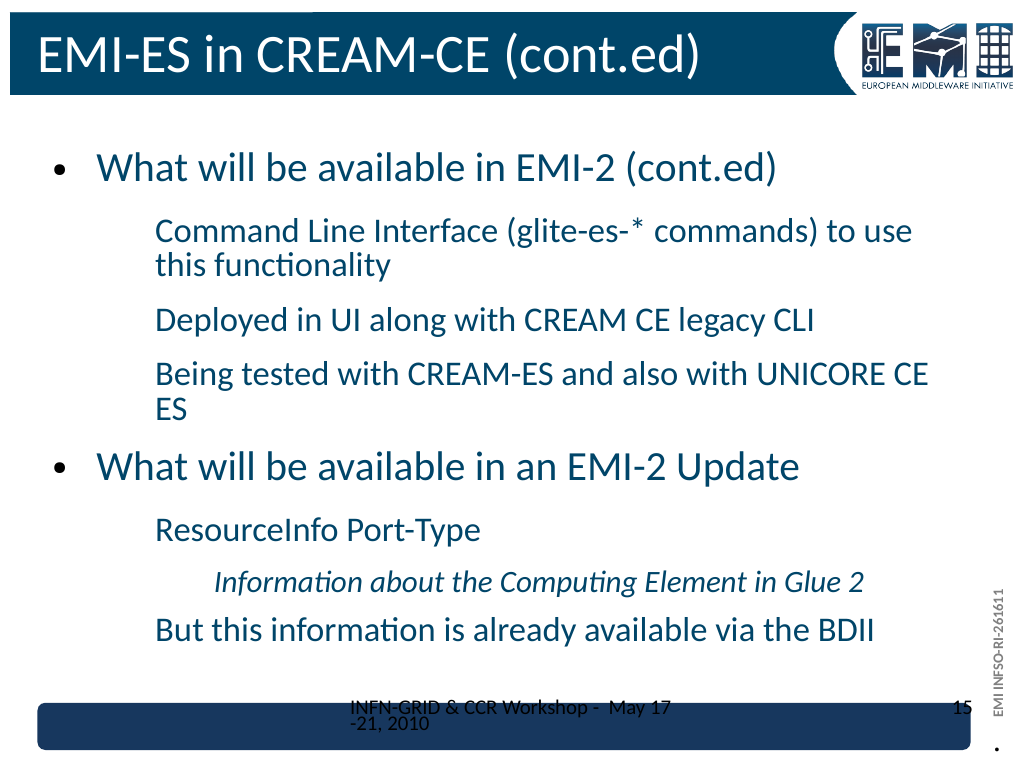

# EMI-ES in CREAM-CE (cont.ed)
What will be available in EMI-2 (cont.ed)
Command Line Interface (glite-es-* commands) to use this functionality
Deployed in UI along with CREAM CE legacy CLI
Being tested with CREAM-ES and also with UNICORE CE ES
What will be available in an EMI-2 Update
ResourceInfo Port-Type
Information about the Computing Element in Glue 2
But this information is already available via the BDII
INFN-GRID & CCR Workshop - May 17-21, 2010
15